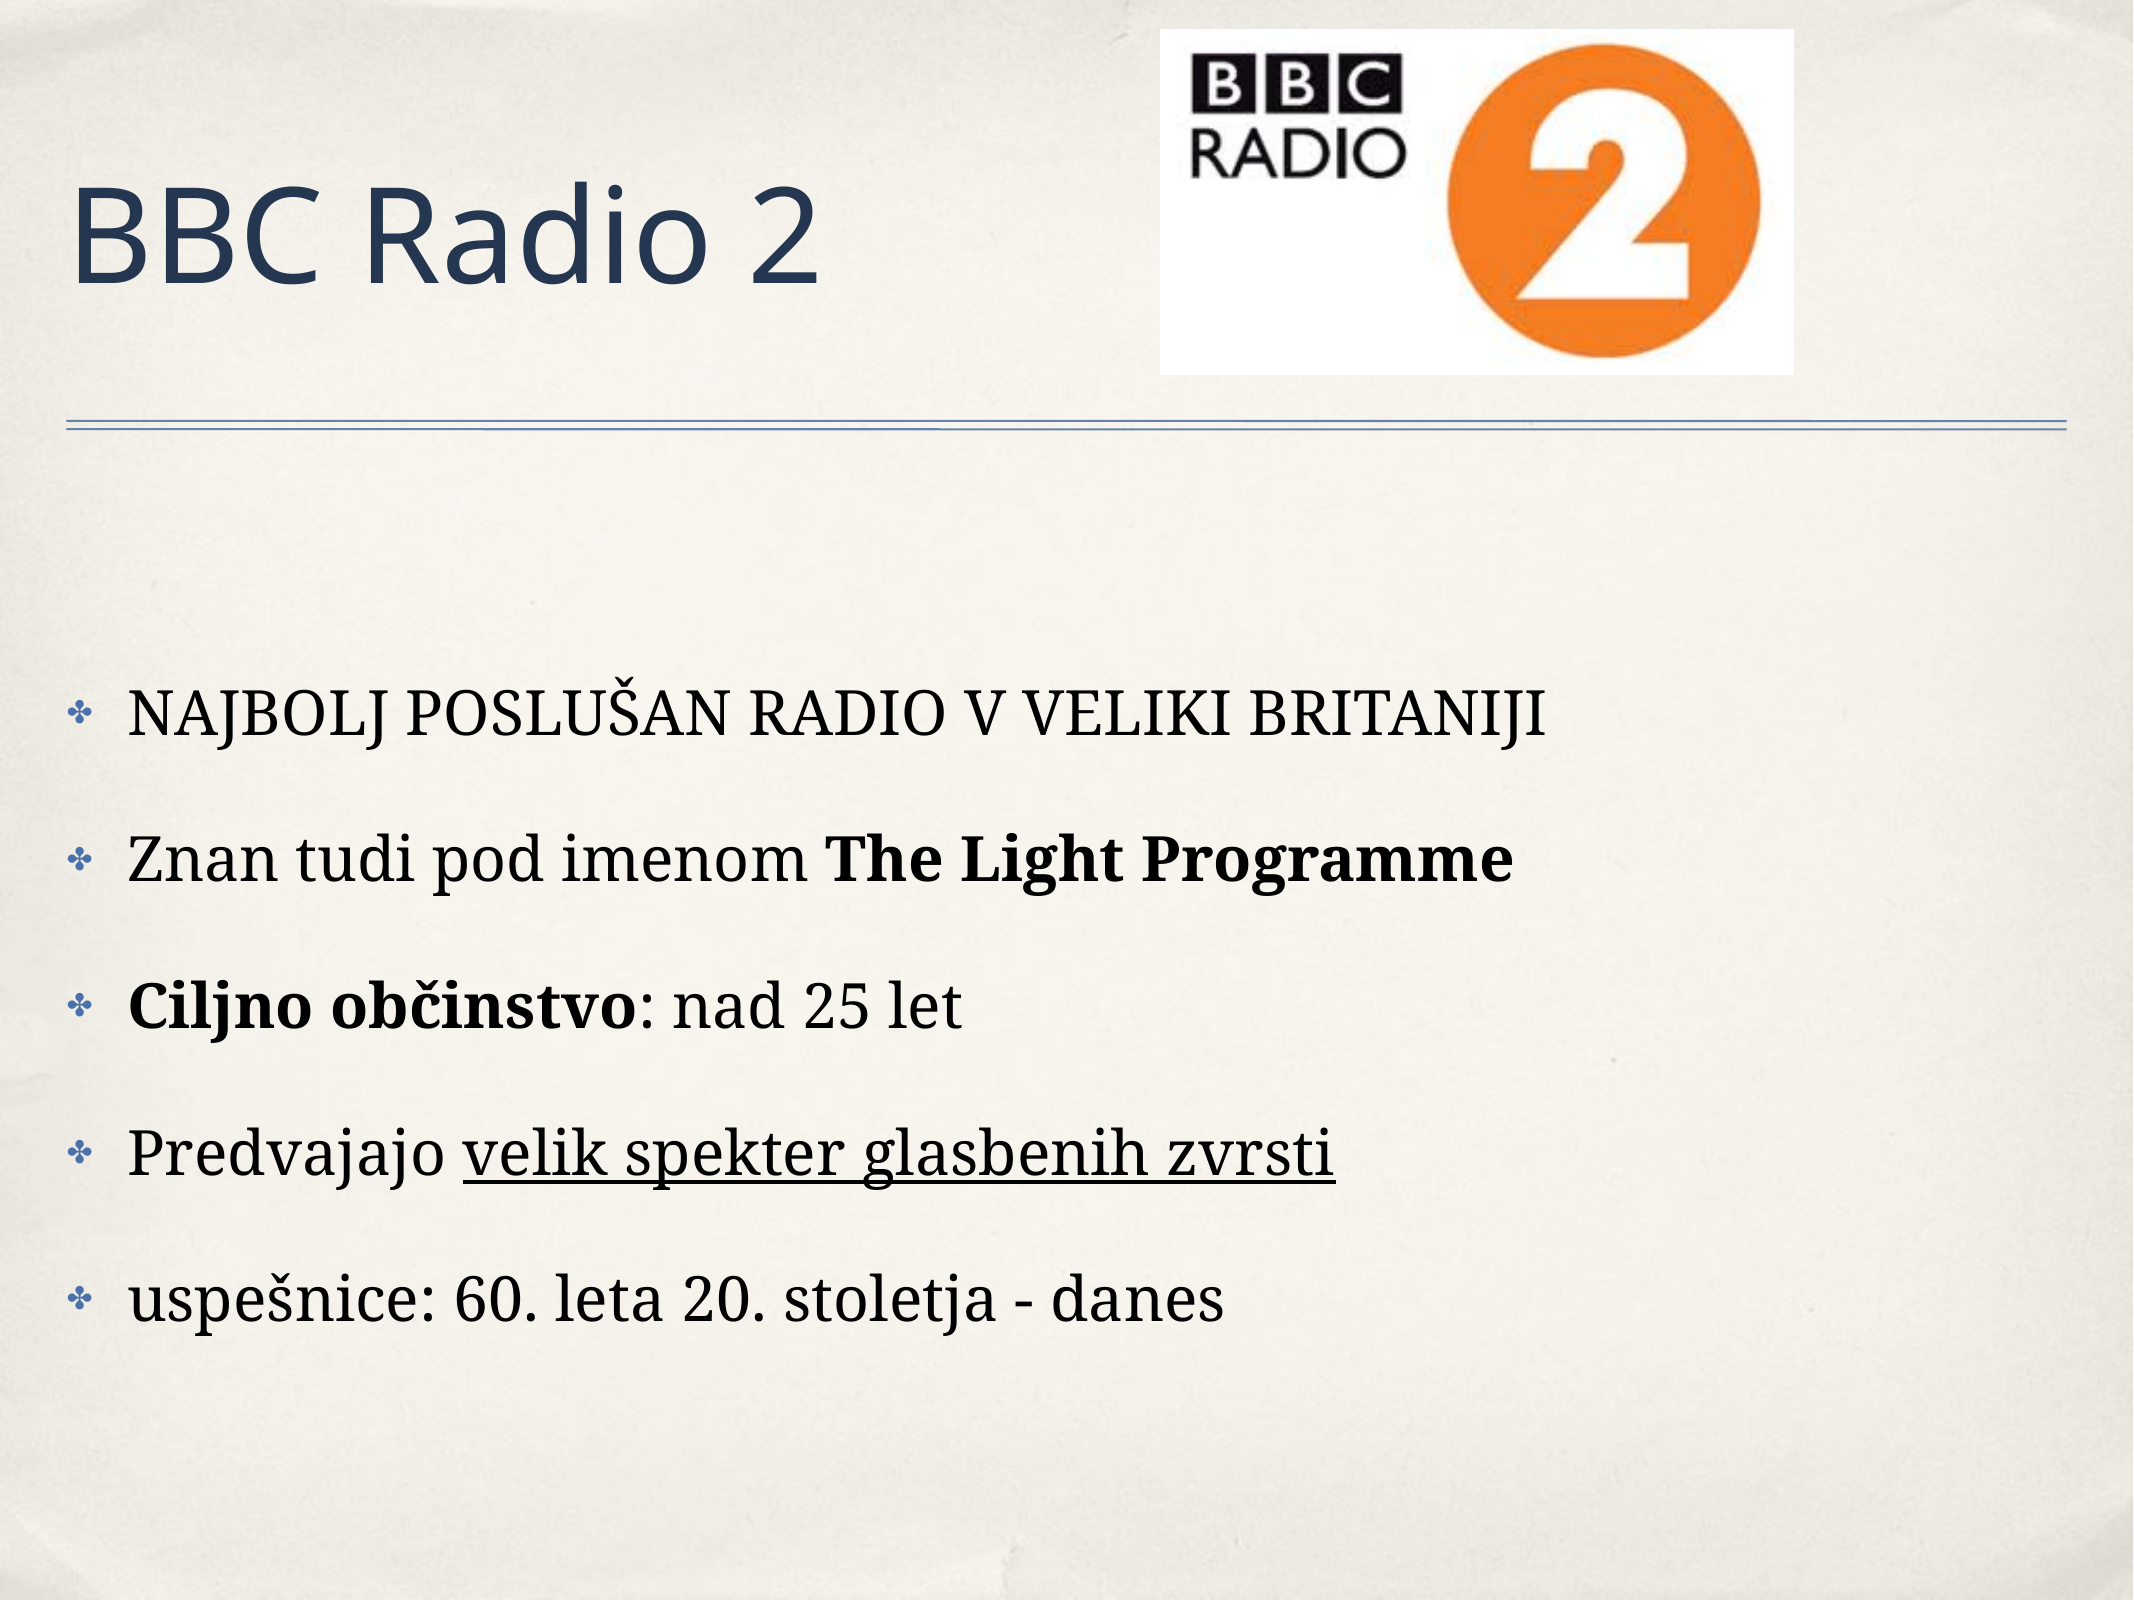

# BBC Radio 2
NAJBOLJ POSLUŠAN RADIO V VELIKI BRITANIJI
Znan tudi pod imenom The Light Programme
Ciljno občinstvo: nad 25 let
Predvajajo velik spekter glasbenih zvrsti
uspešnice: 60. leta 20. stoletja - danes